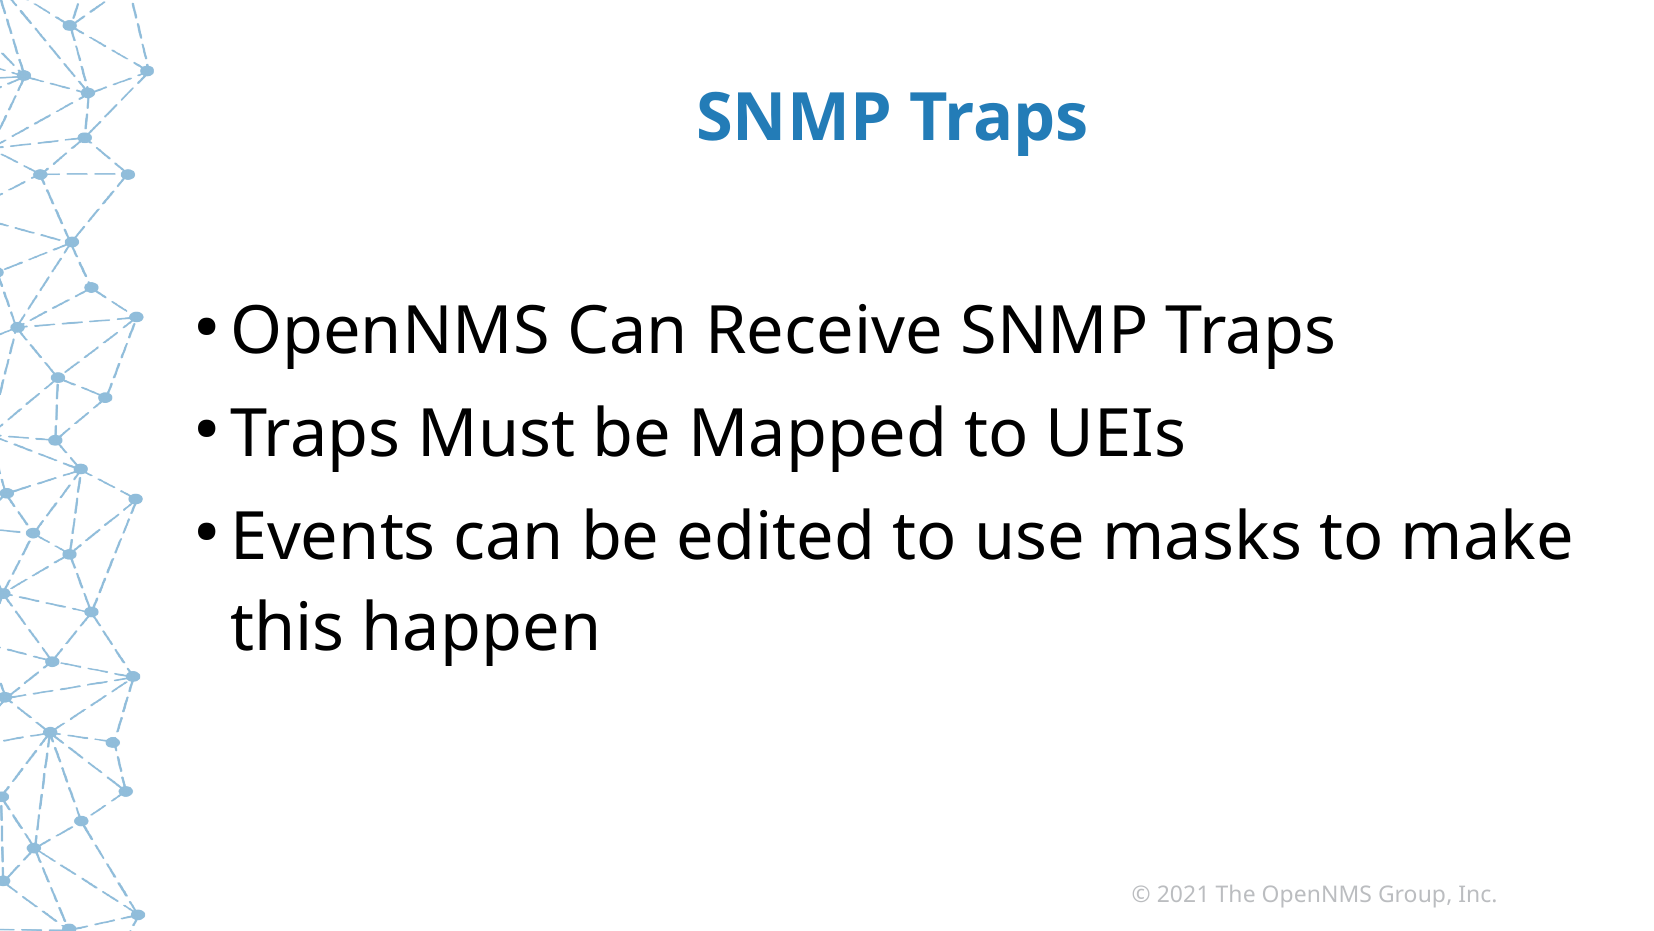

# SNMP Traps
OpenNMS Can Receive SNMP Traps
Traps Must be Mapped to UEIs
Events can be edited to use masks to make this happen